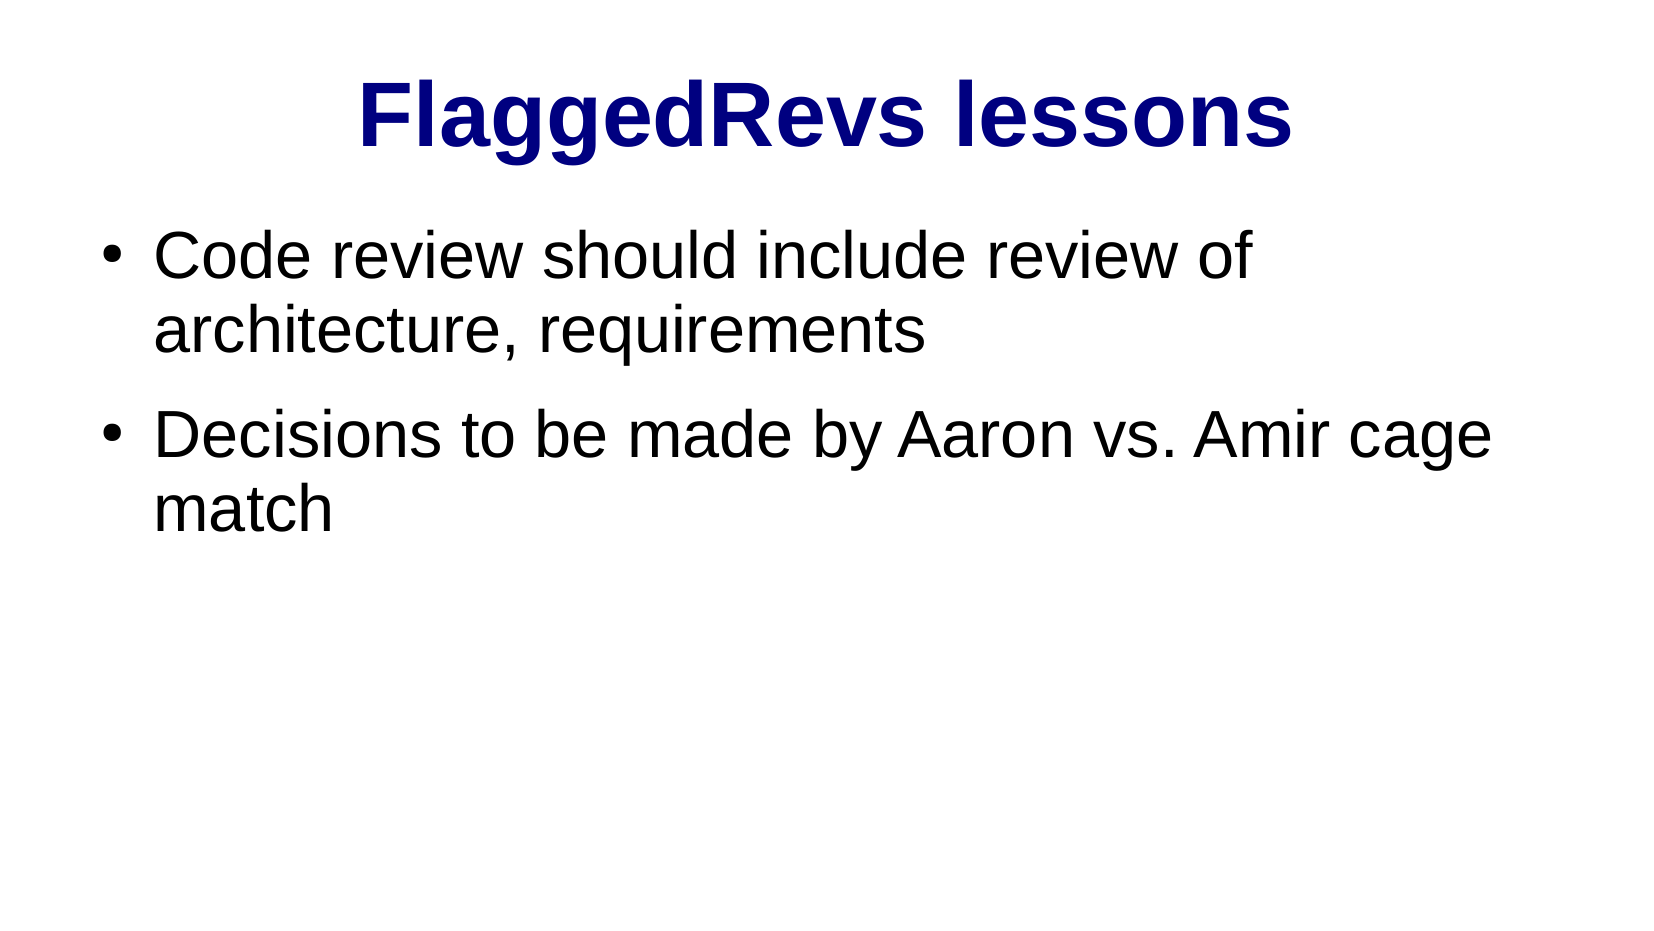

# FlaggedRevs lessons
Code review should include review of architecture, requirements
Decisions to be made by Aaron vs. Amir cage match